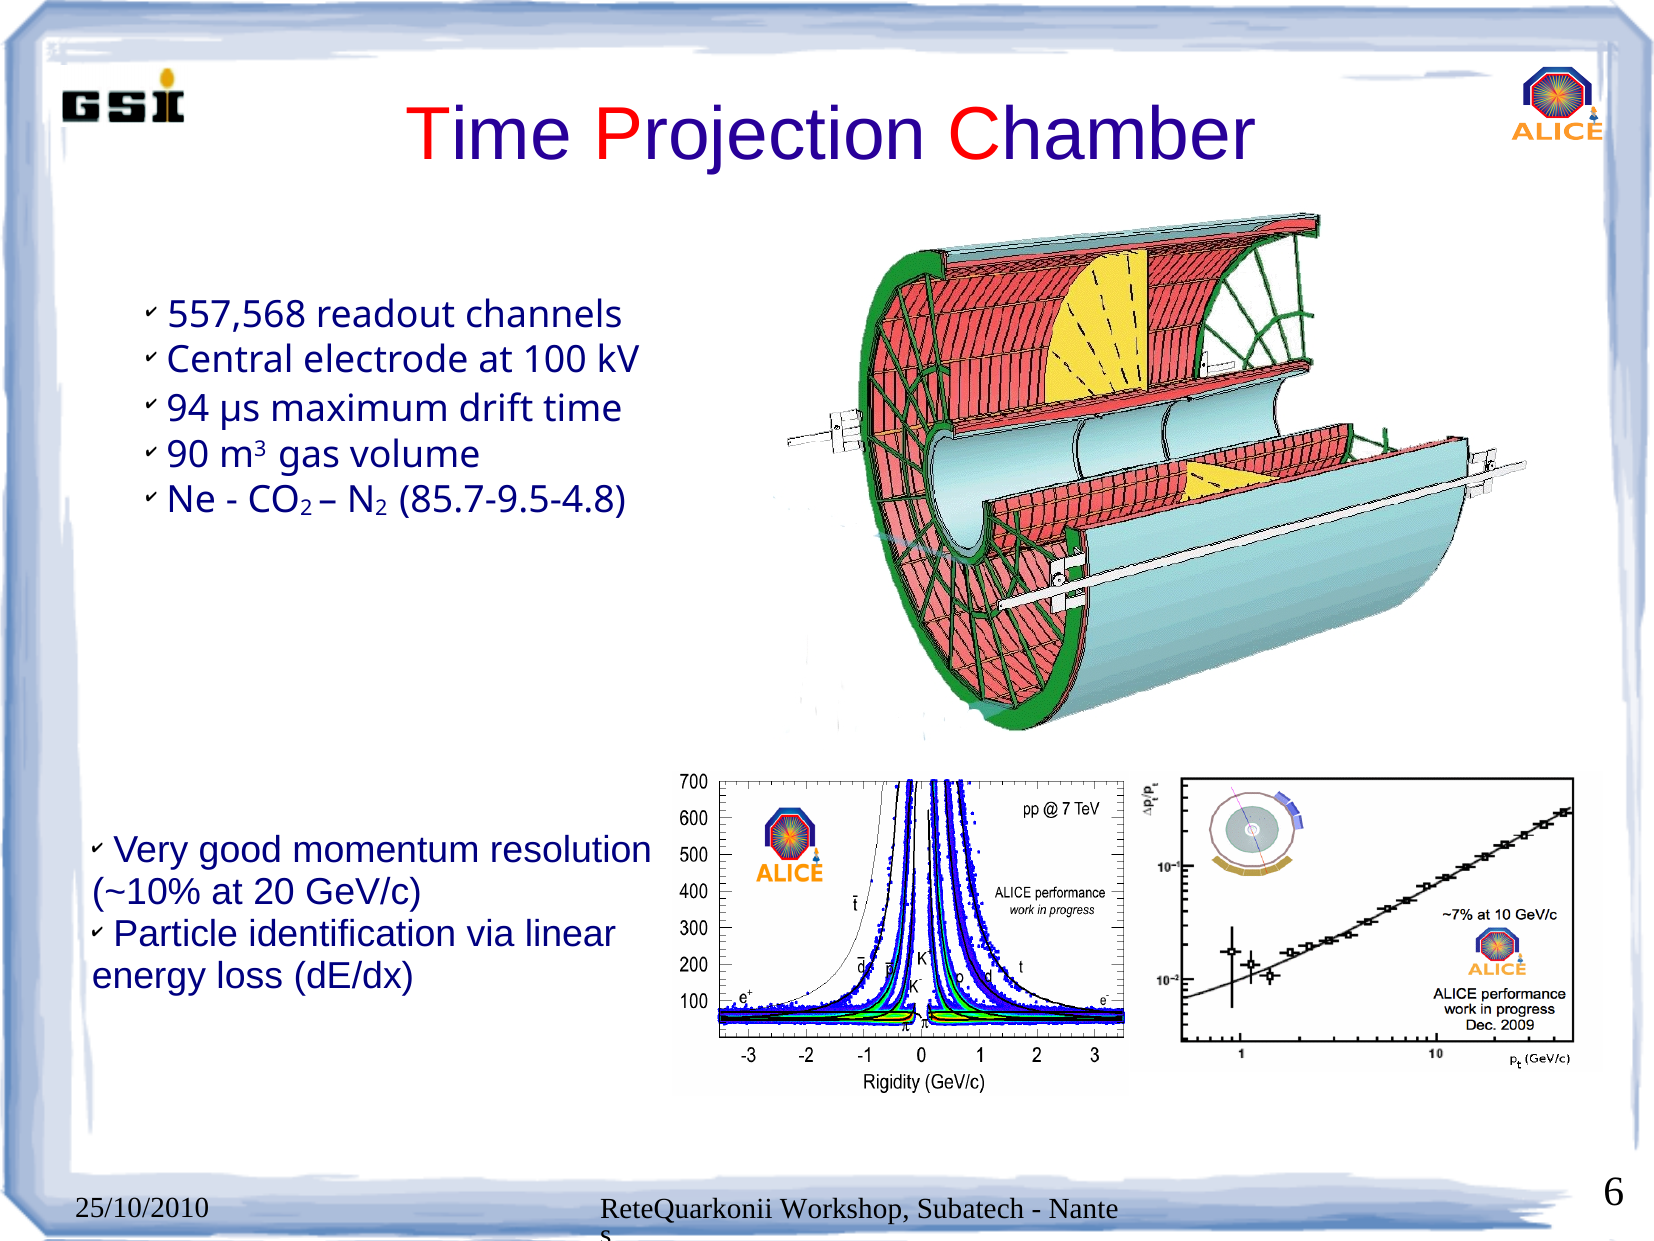

# Time Projection Chamber
 557,568 readout channels
 Central electrode at 100 kV
 94 μs maximum drift time
 90 m3 gas volume
 Ne - CO2 – N2 (85.7-9.5-4.8)
 Very good momentum resolution (~10% at 20 GeV/c)
 Particle identification via linear energy loss (dE/dx)
6
25/10/2010
ReteQuarkonii Workshop, Subatech - Nantes